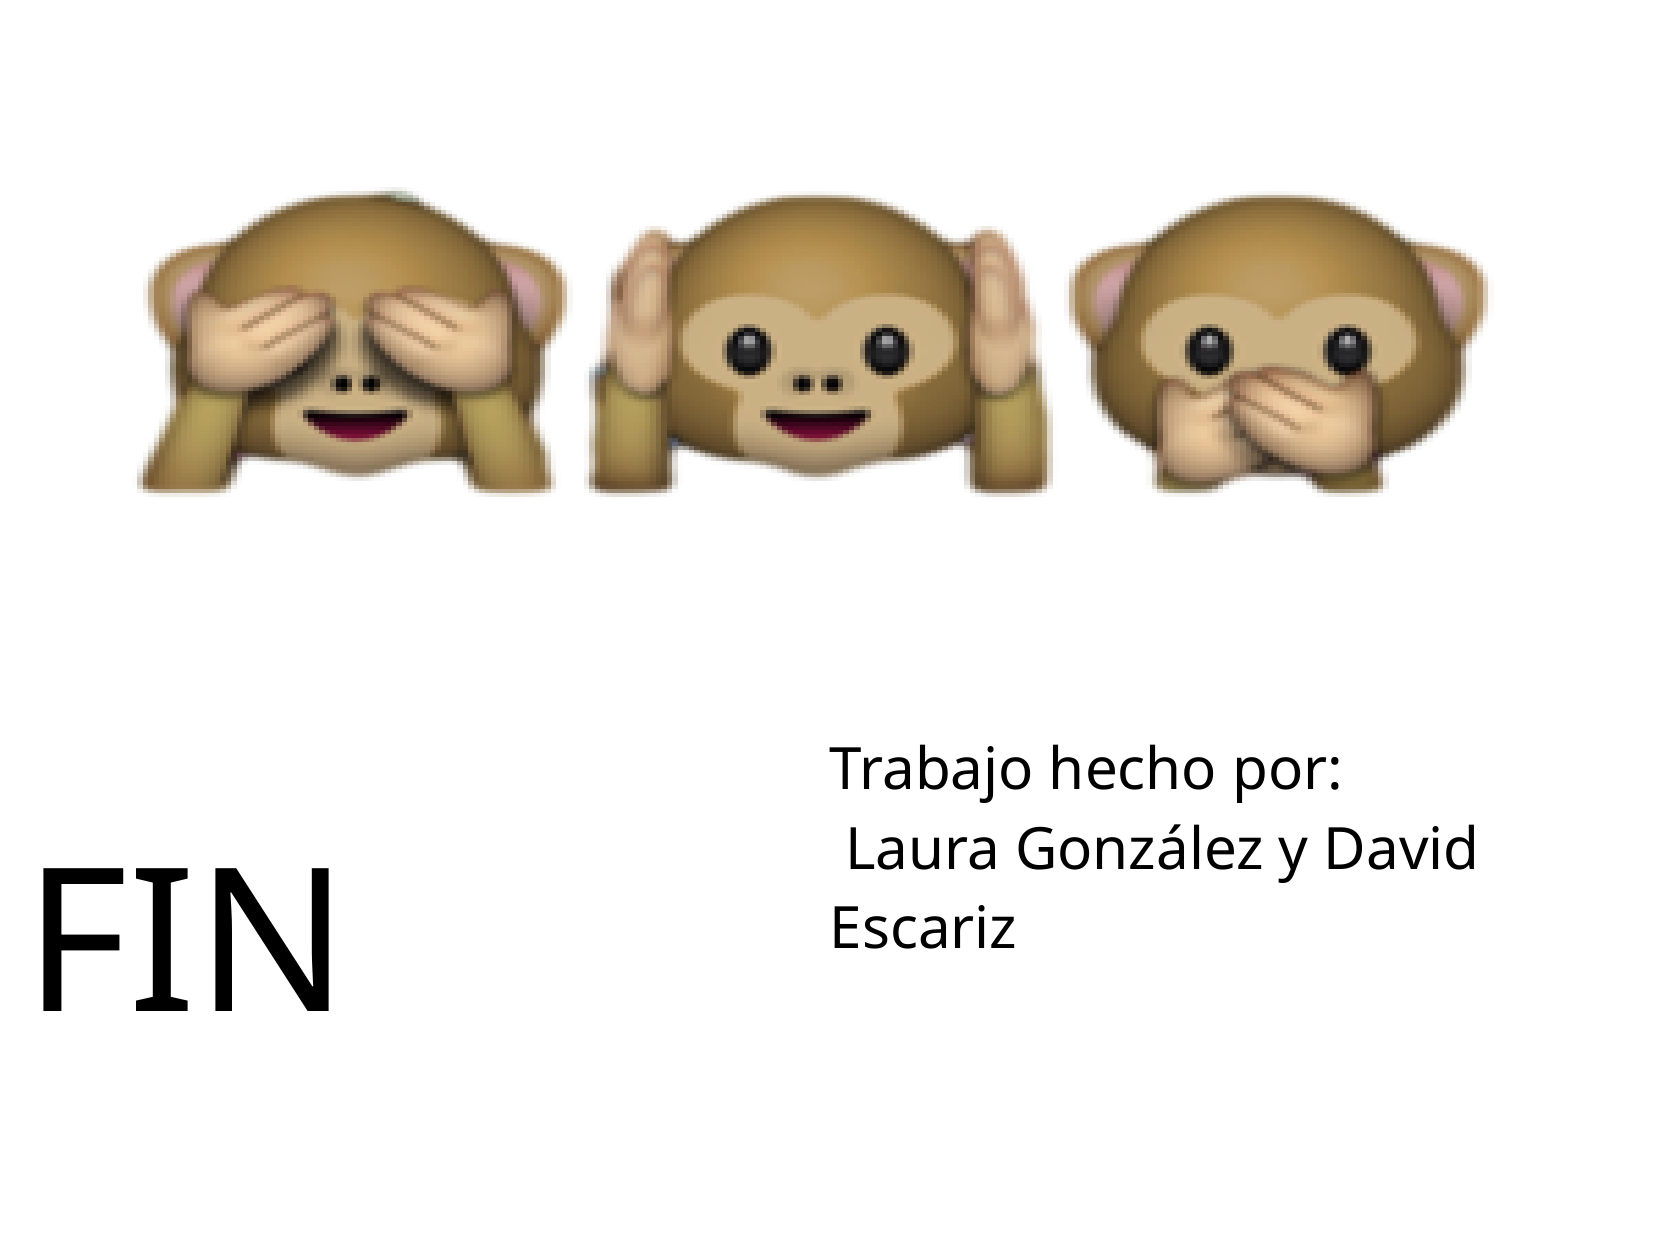

Trabajo hecho por:
 Laura González y David Escariz
 FIN